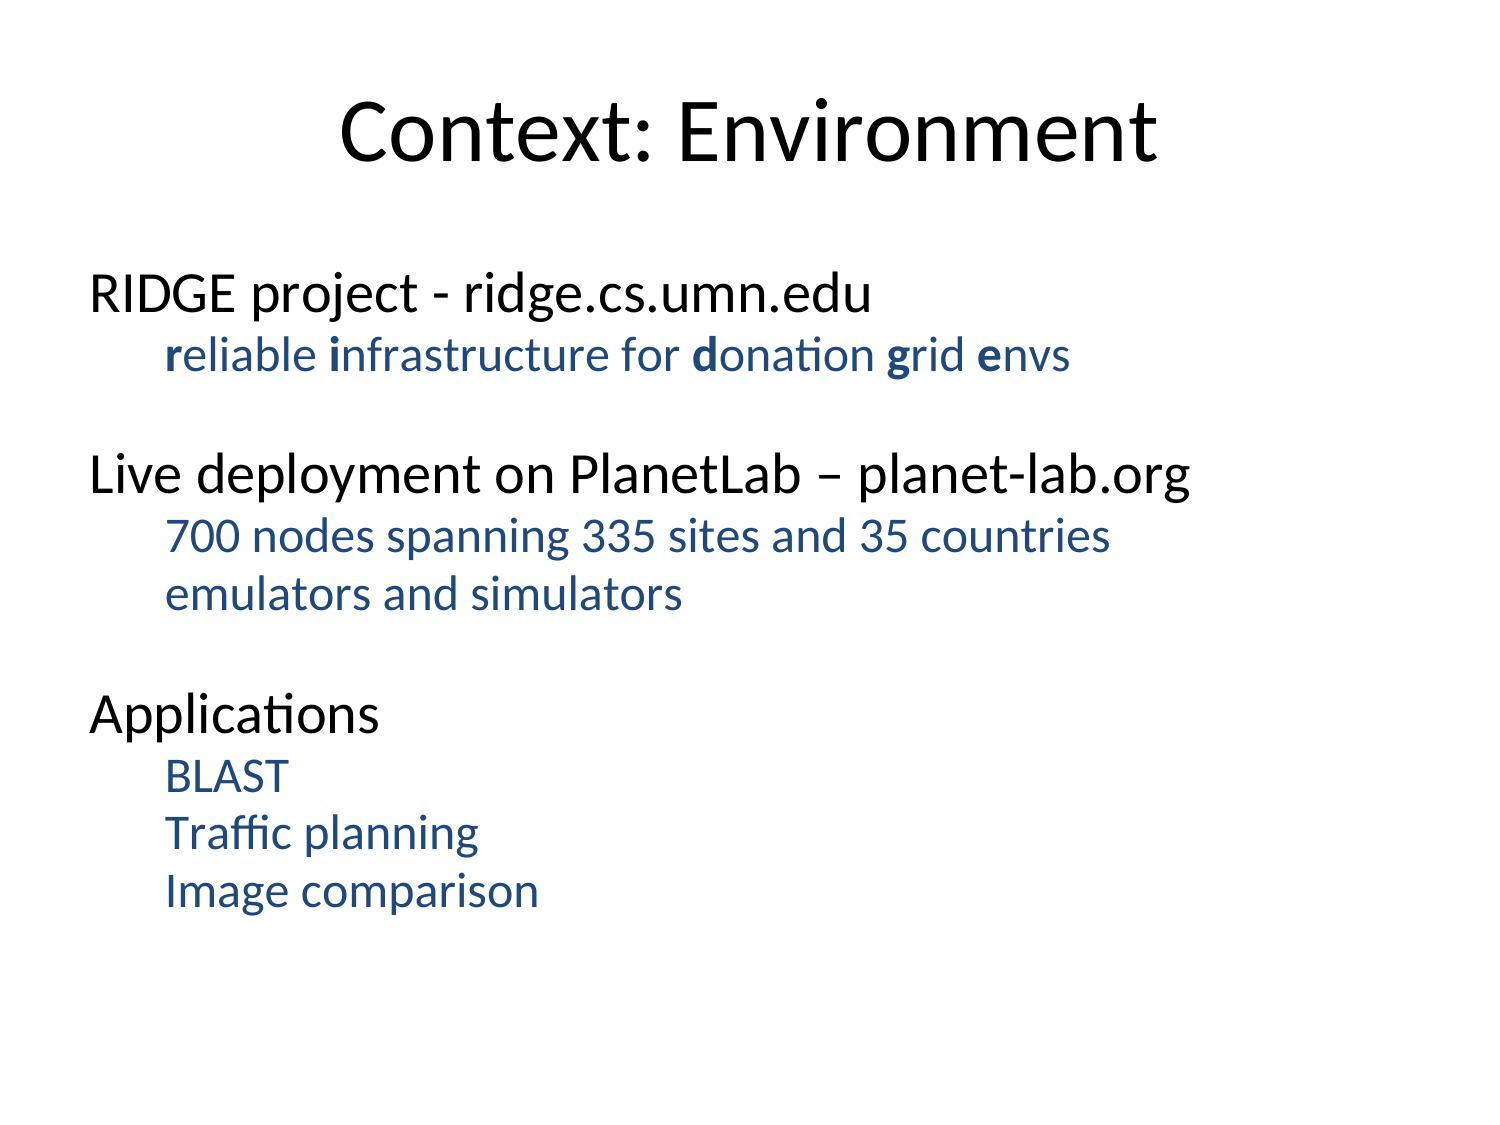

# Context: Environment
RIDGE project - ridge.cs.umn.edu
reliable infrastructure for donation grid envs
Live deployment on PlanetLab – planet-lab.org
700 nodes spanning 335 sites and 35 countries
emulators and simulators
Applications
BLAST
Traffic planning
Image comparison